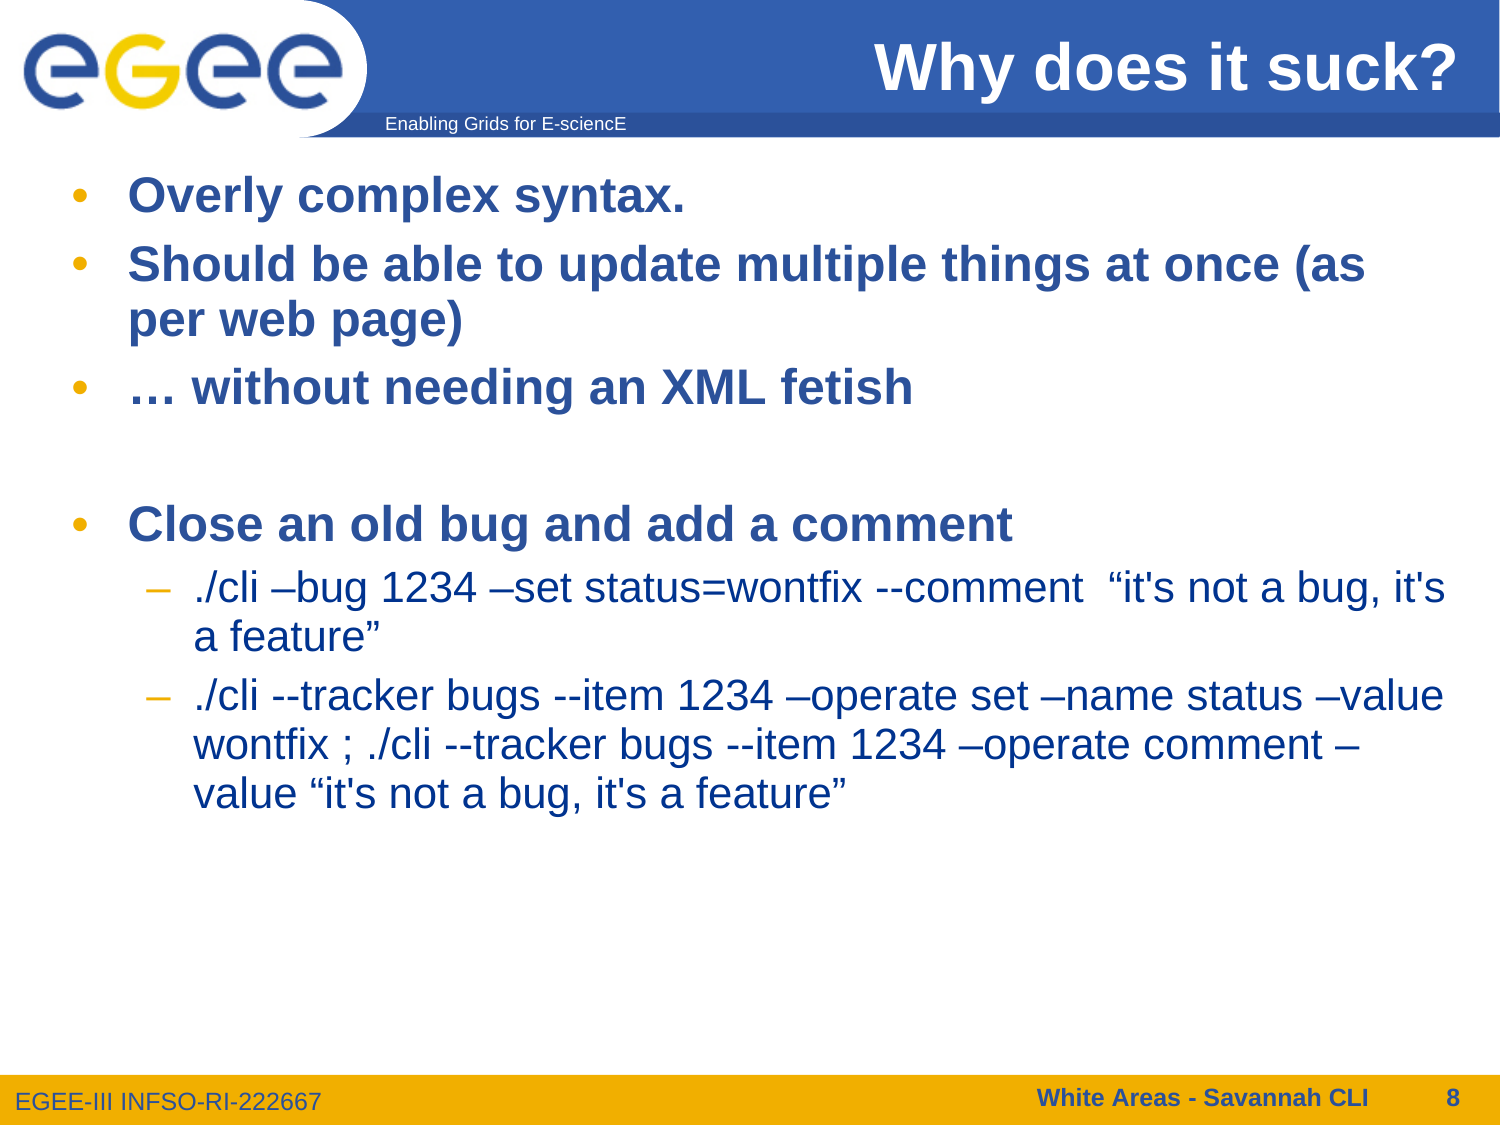

# Why does it suck?
Overly complex syntax.
Should be able to update multiple things at once (as per web page)
… without needing an XML fetish
Close an old bug and add a comment
./cli –bug 1234 –set status=wontfix --comment “it's not a bug, it's a feature”
./cli --tracker bugs --item 1234 –operate set –name status –value wontfix ; ./cli --tracker bugs --item 1234 –operate comment –value “it's not a bug, it's a feature”
White Areas - Savannah CLI
8